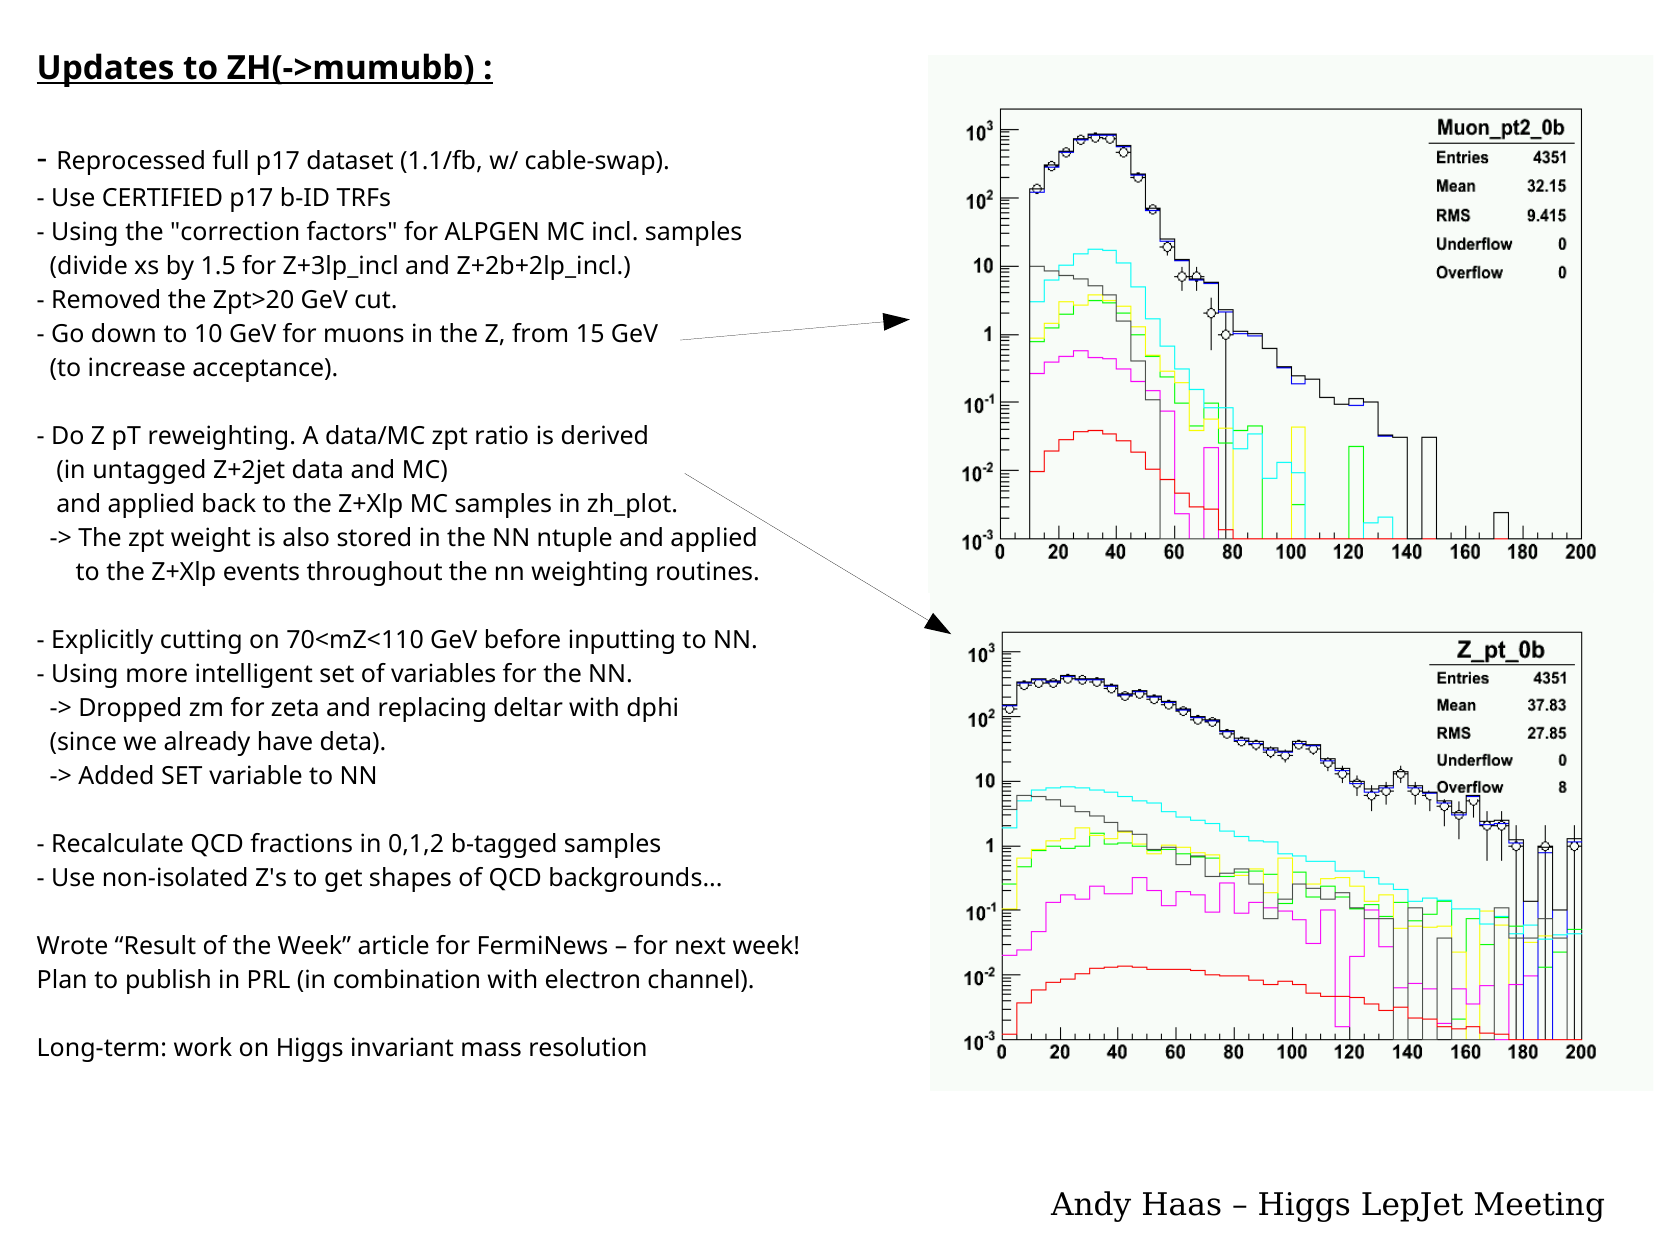

Updates to ZH(->mumubb) :
- Reprocessed full p17 dataset (1.1/fb, w/ cable-swap).
- Use CERTIFIED p17 b-ID TRFs
- Using the "correction factors" for ALPGEN MC incl. samples
 (divide xs by 1.5 for Z+3lp_incl and Z+2b+2lp_incl.)
- Removed the Zpt>20 GeV cut.
- Go down to 10 GeV for muons in the Z, from 15 GeV
 (to increase acceptance).
- Do Z pT reweighting. A data/MC zpt ratio is derived
 (in untagged Z+2jet data and MC)
 and applied back to the Z+Xlp MC samples in zh_plot.
 -> The zpt weight is also stored in the NN ntuple and applied
 to the Z+Xlp events throughout the nn weighting routines.
- Explicitly cutting on 70<mZ<110 GeV before inputting to NN.
- Using more intelligent set of variables for the NN.
 -> Dropped zm for zeta and replacing deltar with dphi
 (since we already have deta).
 -> Added SET variable to NN
- Recalculate QCD fractions in 0,1,2 b-tagged samples
- Use non-isolated Z's to get shapes of QCD backgrounds...
Wrote “Result of the Week” article for FermiNews – for next week!
Plan to publish in PRL (in combination with electron channel).
Long-term: work on Higgs invariant mass resolution